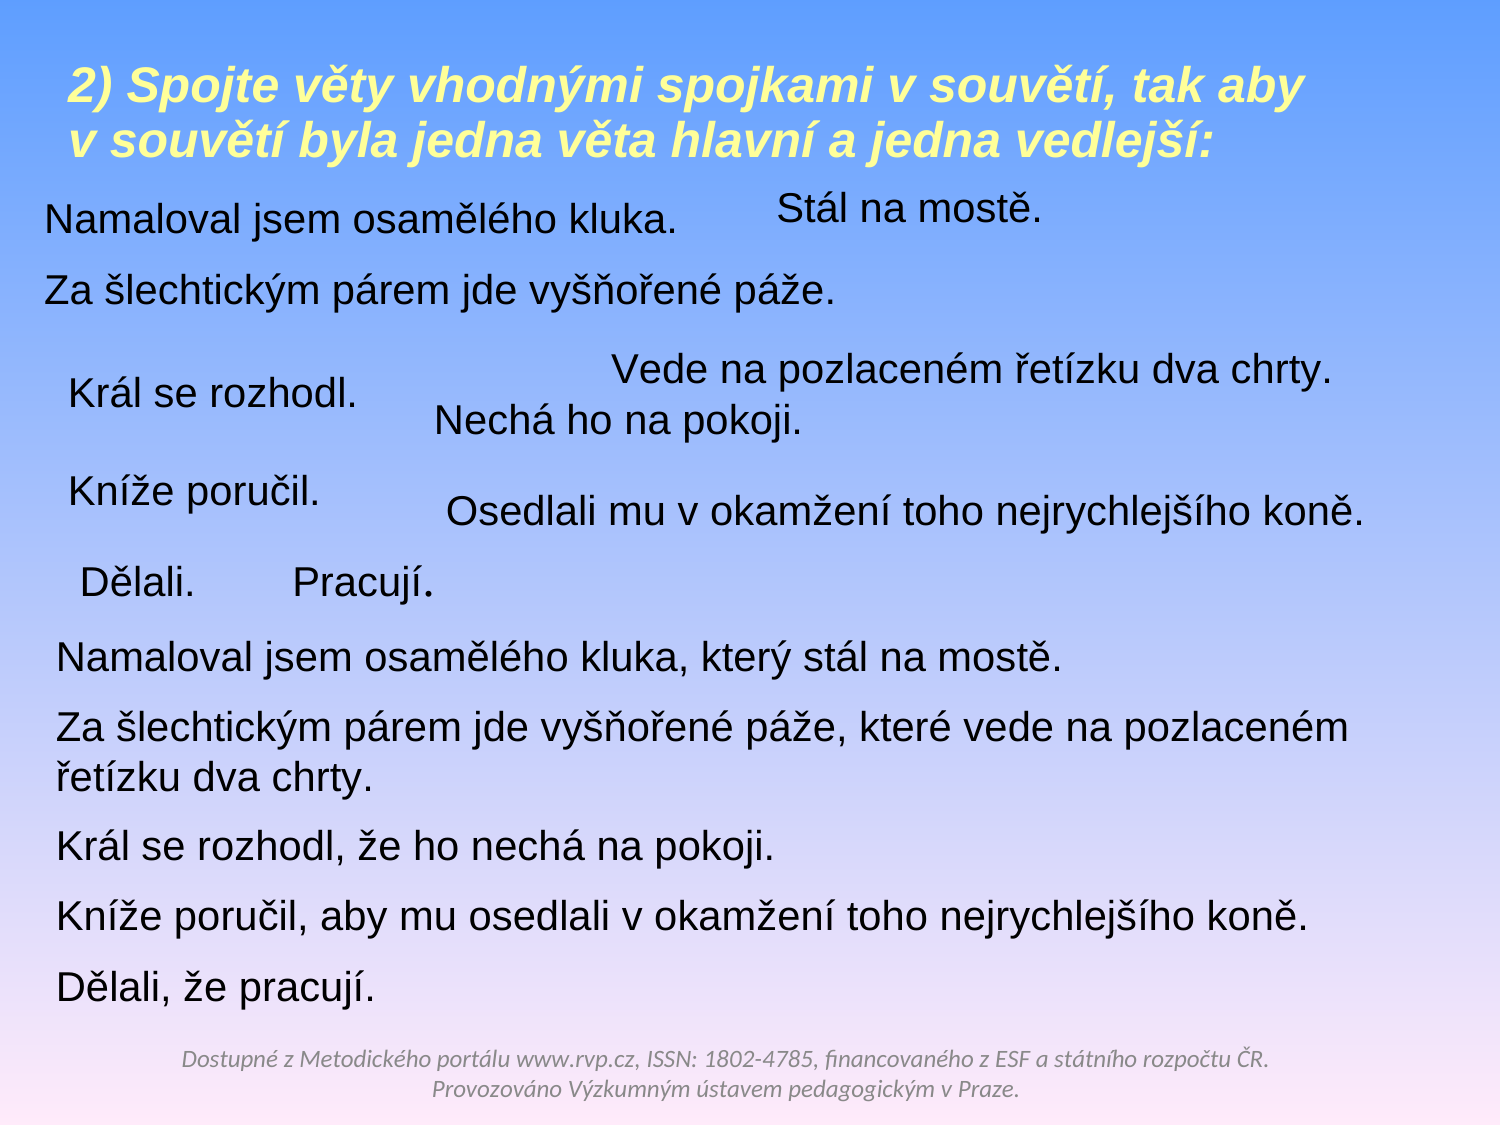

# 2) Spojte věty vhodnými spojkami v souvětí, tak aby v souvětí byla jedna věta hlavní a jedna vedlejší:
Stál na mostě.
Namaloval jsem osamělého kluka.
Za šlechtickým párem jde vyšňořené páže.
Vede na pozlaceném řetízku dva chrty.
Král se rozhodl.
Nechá ho na pokoji.
Kníže poručil.
Osedlali mu v okamžení toho nejrychlejšího koně.
Dělali.
Pracují.
Namaloval jsem osamělého kluka, který stál na mostě.
Za šlechtickým párem jde vyšňořené páže, které vede na pozlaceném řetízku dva chrty.
Král se rozhodl, že ho nechá na pokoji.
Kníže poručil, aby mu osedlali v okamžení toho nejrychlejšího koně.
Dělali, že pracují.
Dostupné z Metodického portálu www.rvp.cz, ISSN: 1802-4785, financovaného z ESF a státního rozpočtu ČR. Provozováno Výzkumným ústavem pedagogickým v Praze.